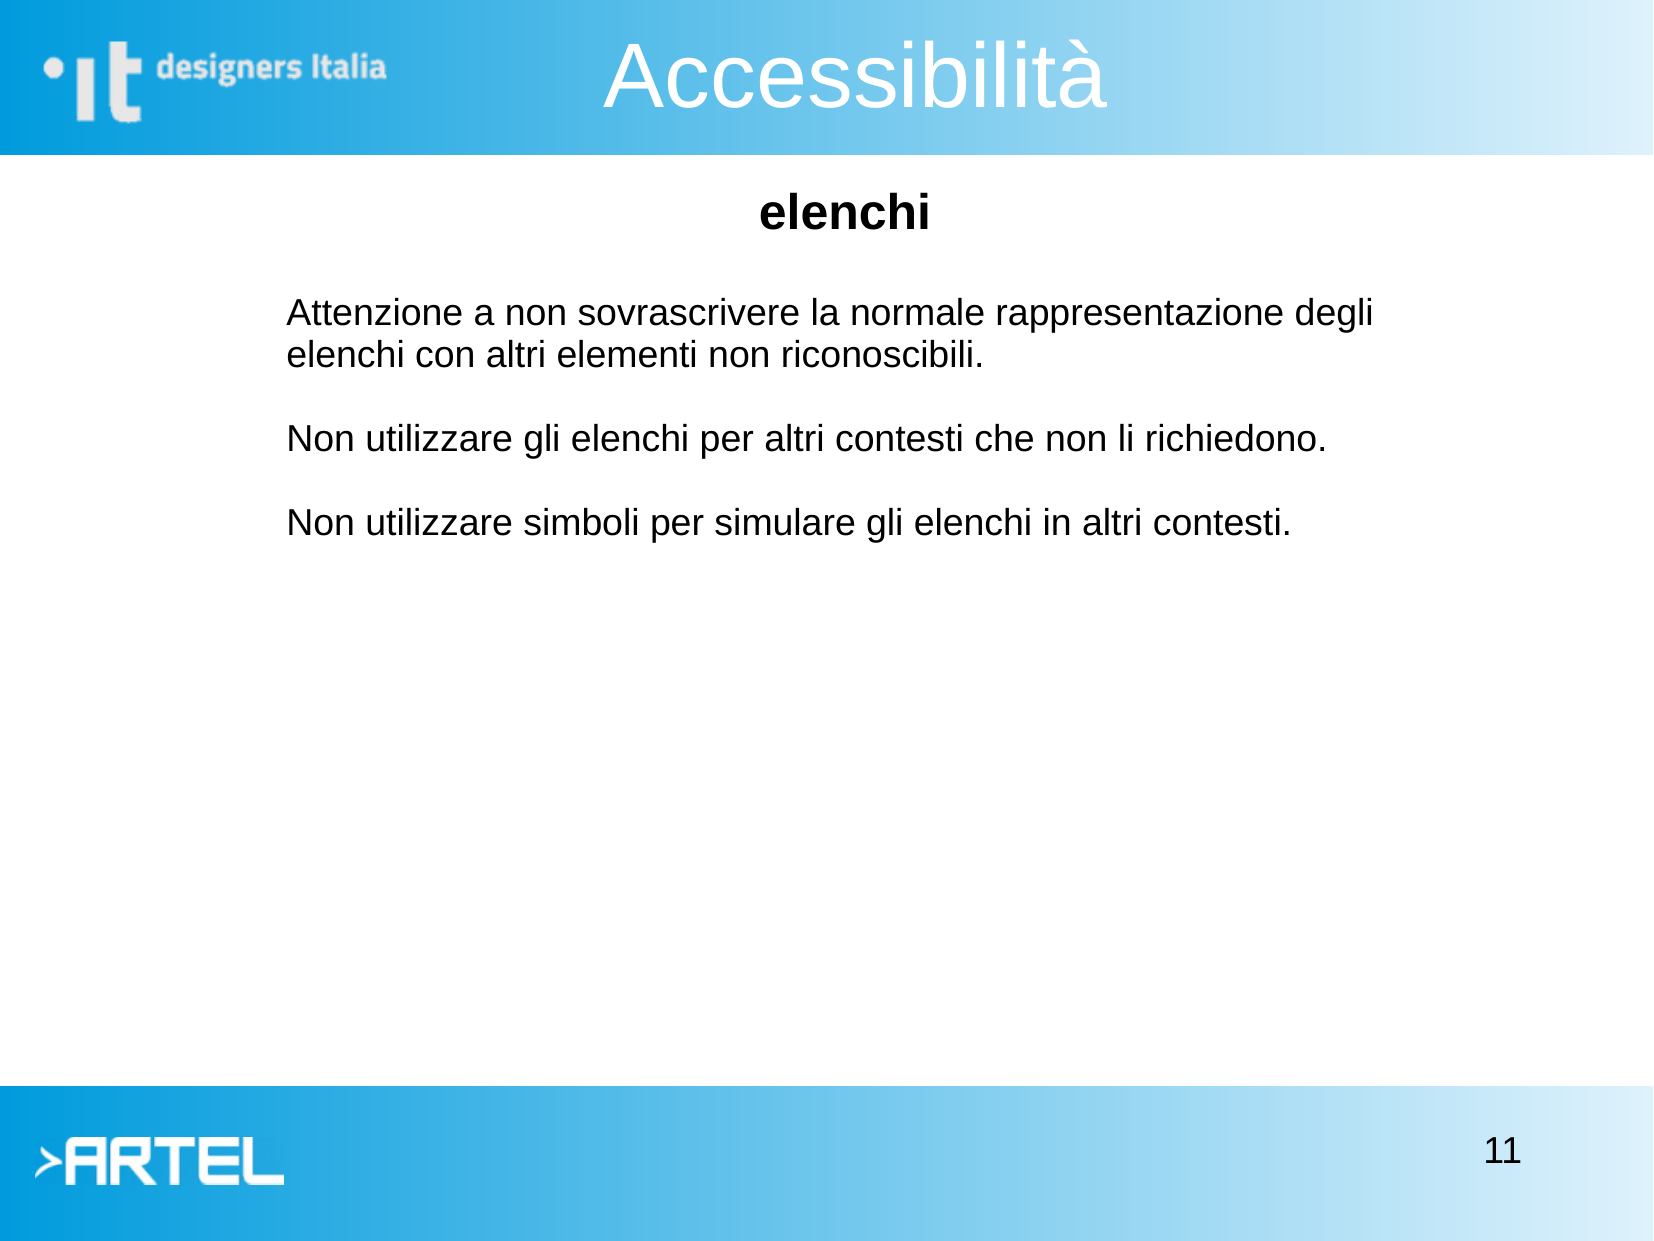

# Accessibilità
elenchi
Attenzione a non sovrascrivere la normale rappresentazione degli elenchi con altri elementi non riconoscibili.
Non utilizzare gli elenchi per altri contesti che non li richiedono.
Non utilizzare simboli per simulare gli elenchi in altri contesti.